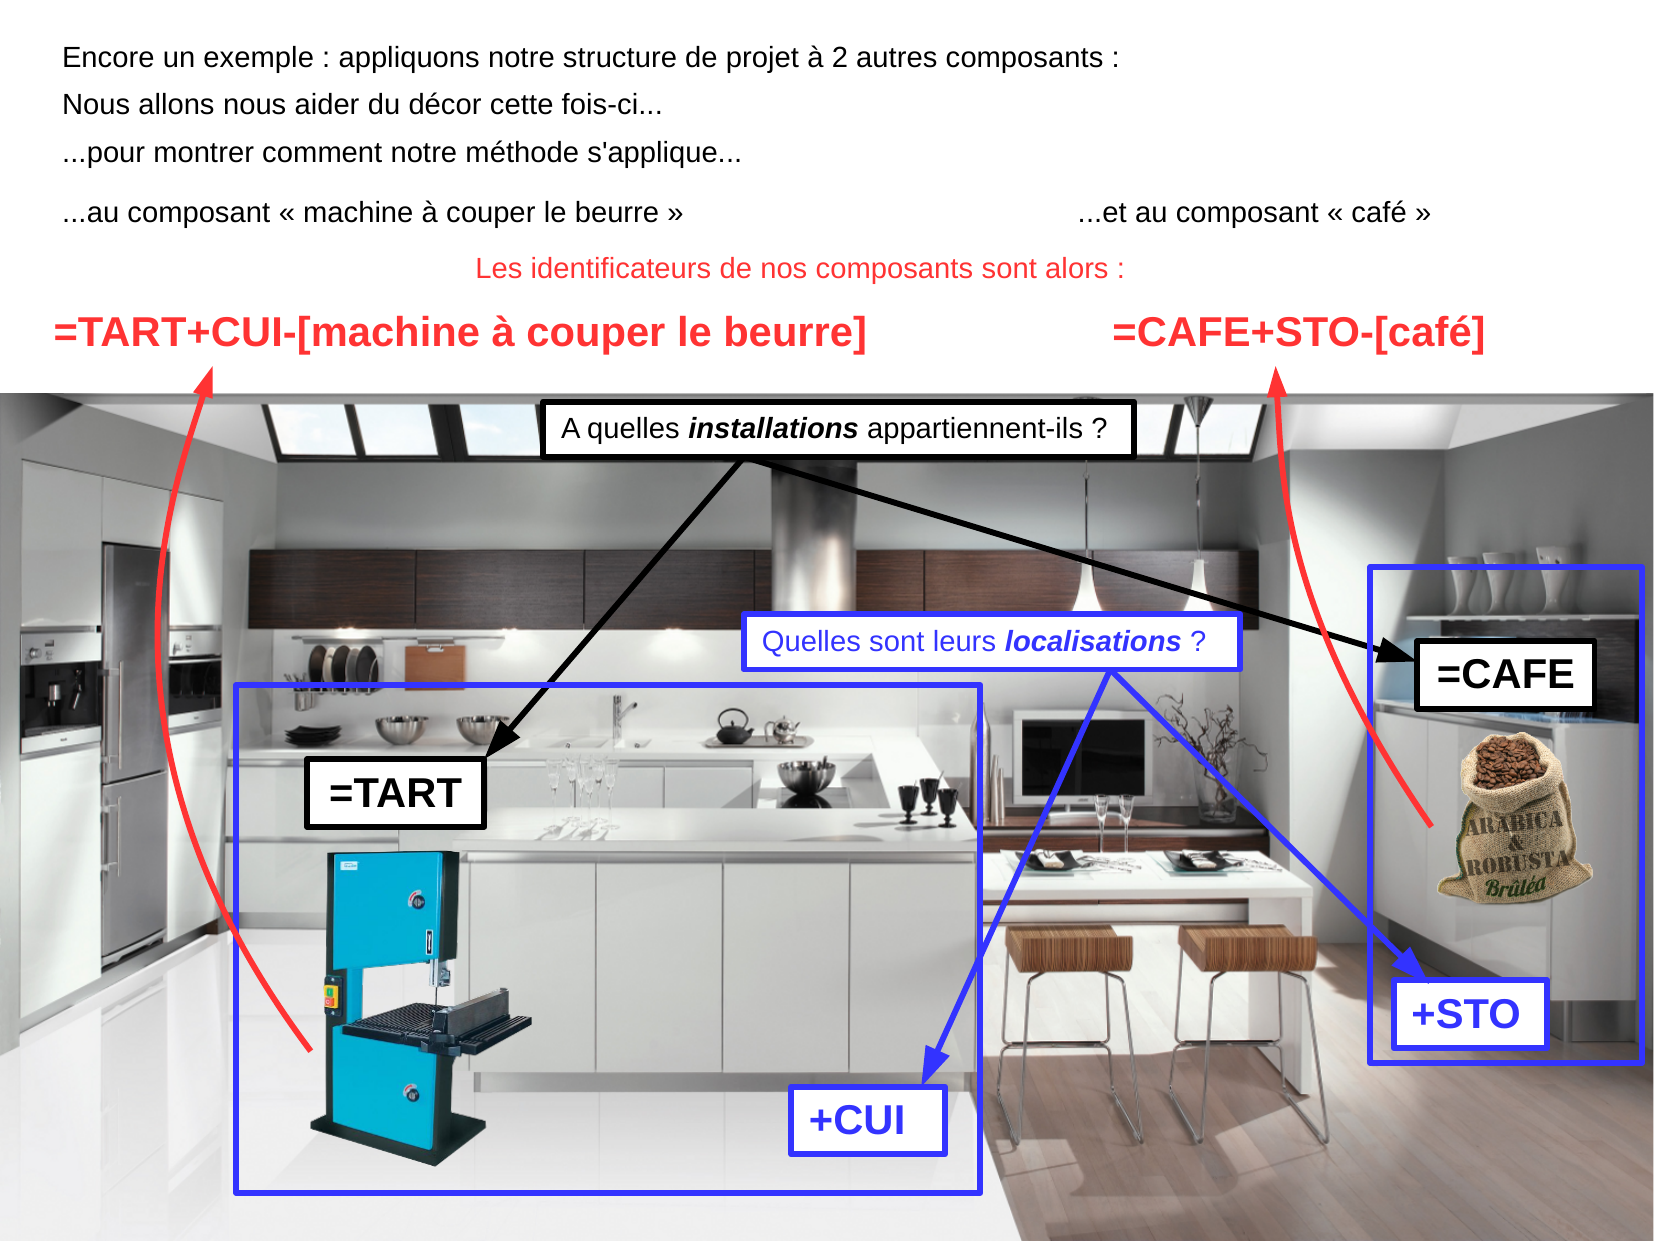

Encore un exemple : appliquons notre structure de projet à 2 autres composants :
Nous allons nous aider du décor cette fois-ci...
...pour montrer comment notre méthode s'applique...
...au composant « machine à couper le beurre »
...et au composant « café »
Les identificateurs de nos composants sont alors :
=TART+CUI-[machine à couper le beurre]
=CAFE+STO-[café]
A quelles installations appartiennent-ils ?
Quelles sont leurs localisations ?
=CAFE
=TART
+STO
+CUI